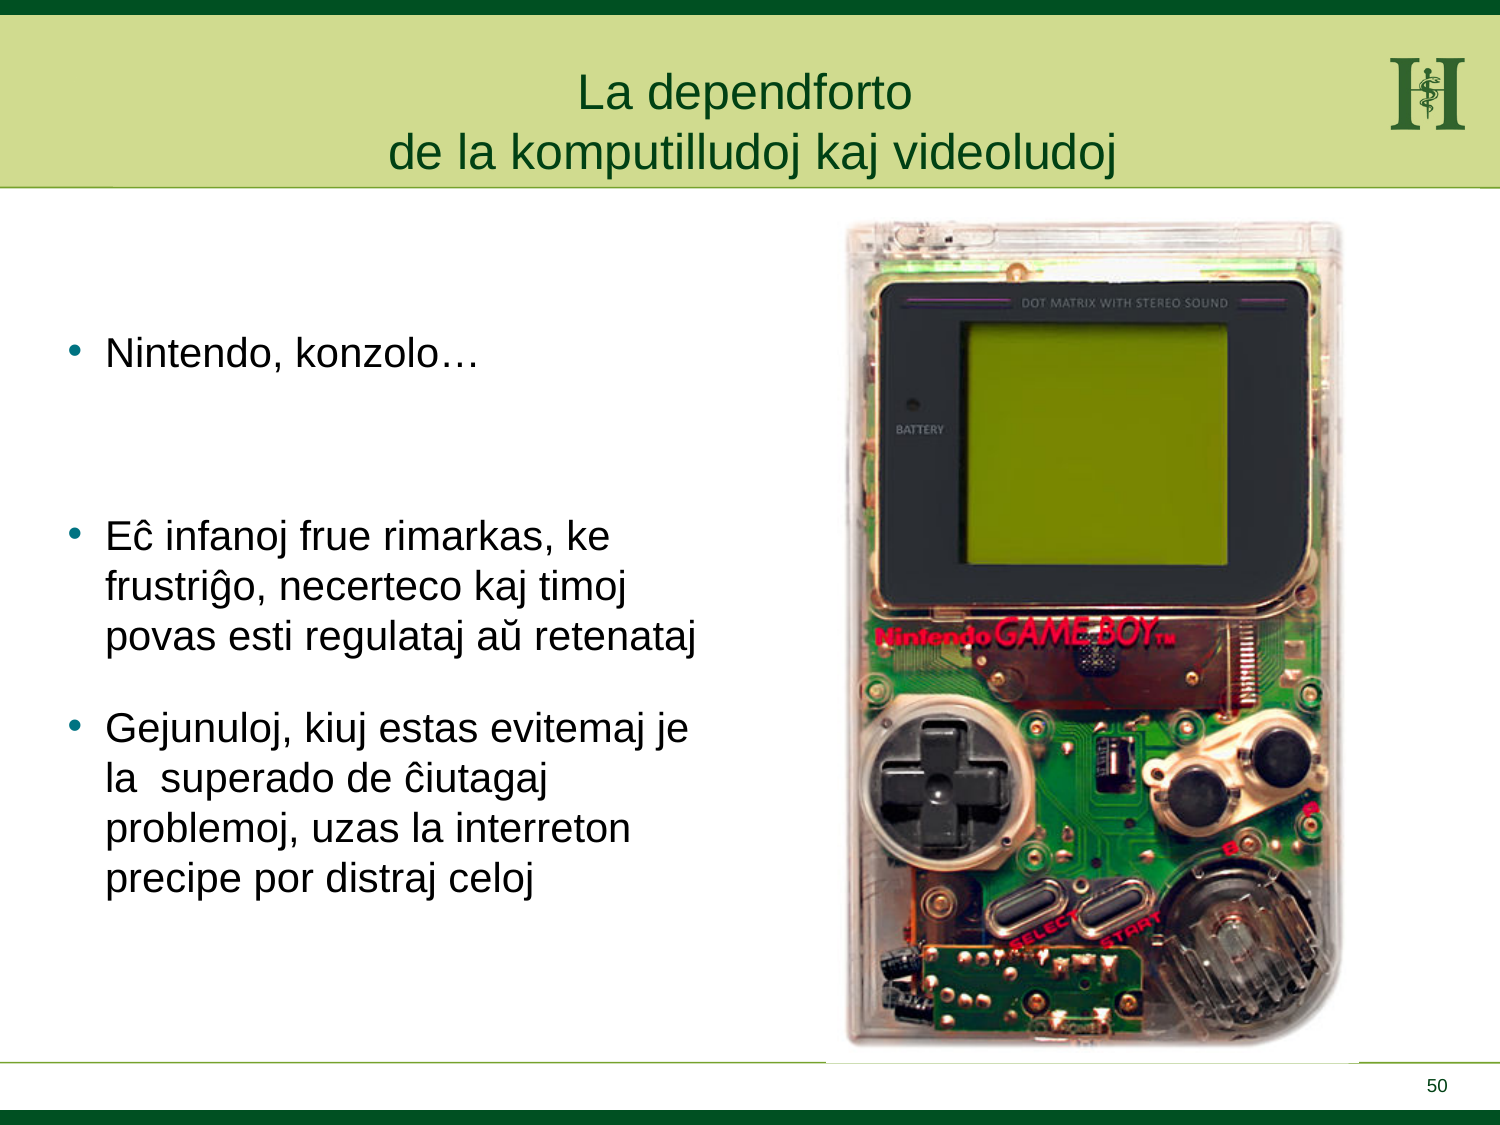

# La dependforto de la komputilludoj kaj videoludoj
Nintendo, konzolo…
Eĉ infanoj frue rimarkas, ke frustriĝo, necerteco kaj timoj povas esti regulataj aŭ retenataj
Gejunuloj, kiuj estas evitemaj je la superado de ĉiutagaj problemoj, uzas la interreton precipe por distraj celoj